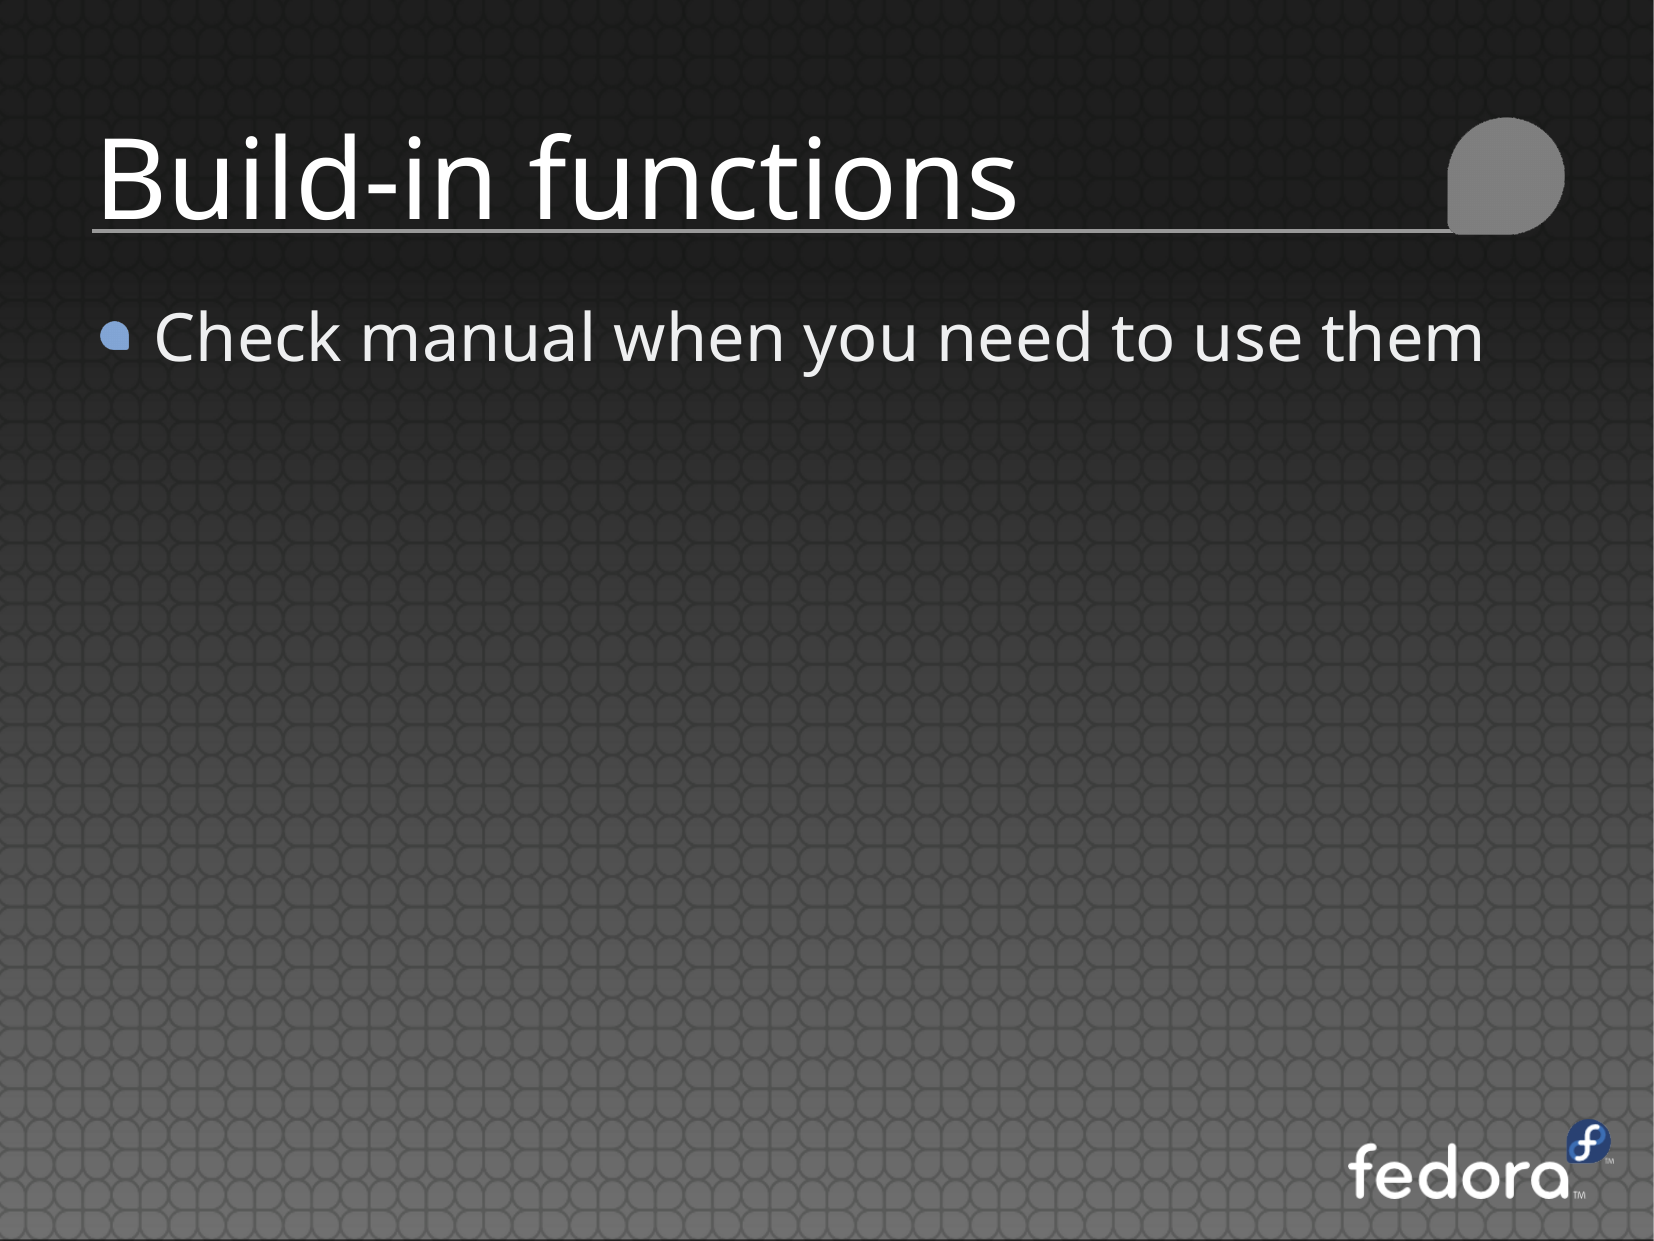

Build-in functions
# Check manual when you need to use them